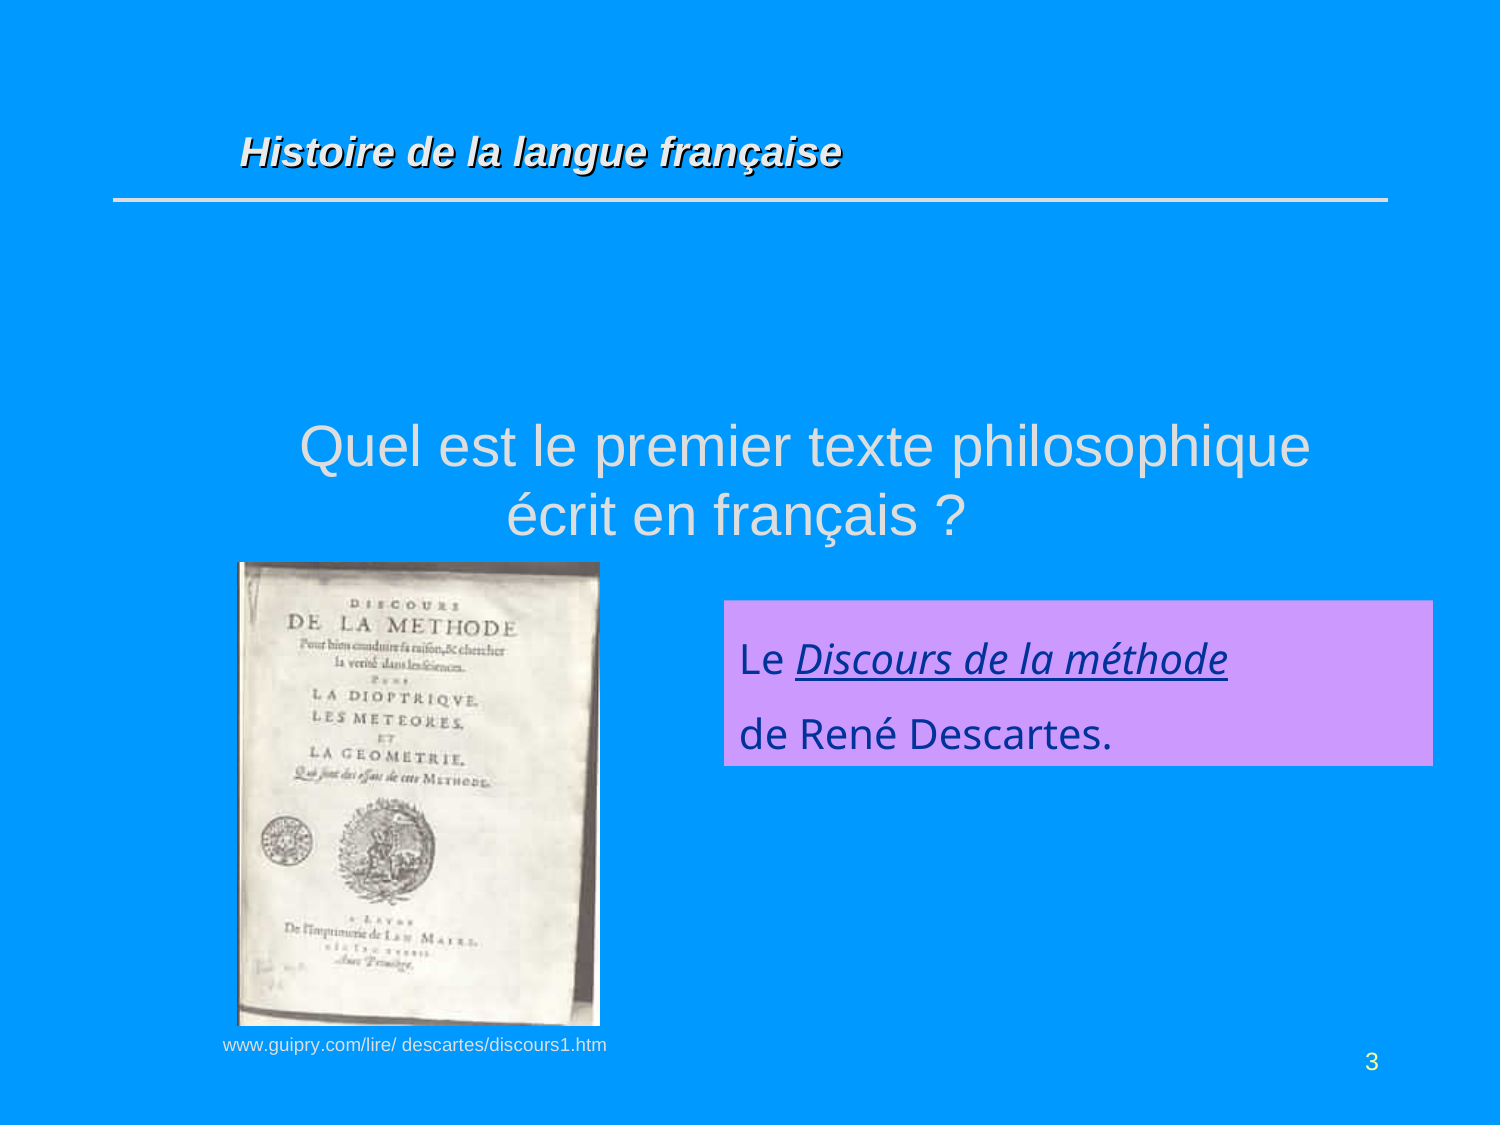

Histoire de la langue française
Quel est le premier texte philosophique écrit en français ?
www.guipry.com/lire/ descartes/discours1.htm
Le Discours de la méthode
de René Descartes.
3